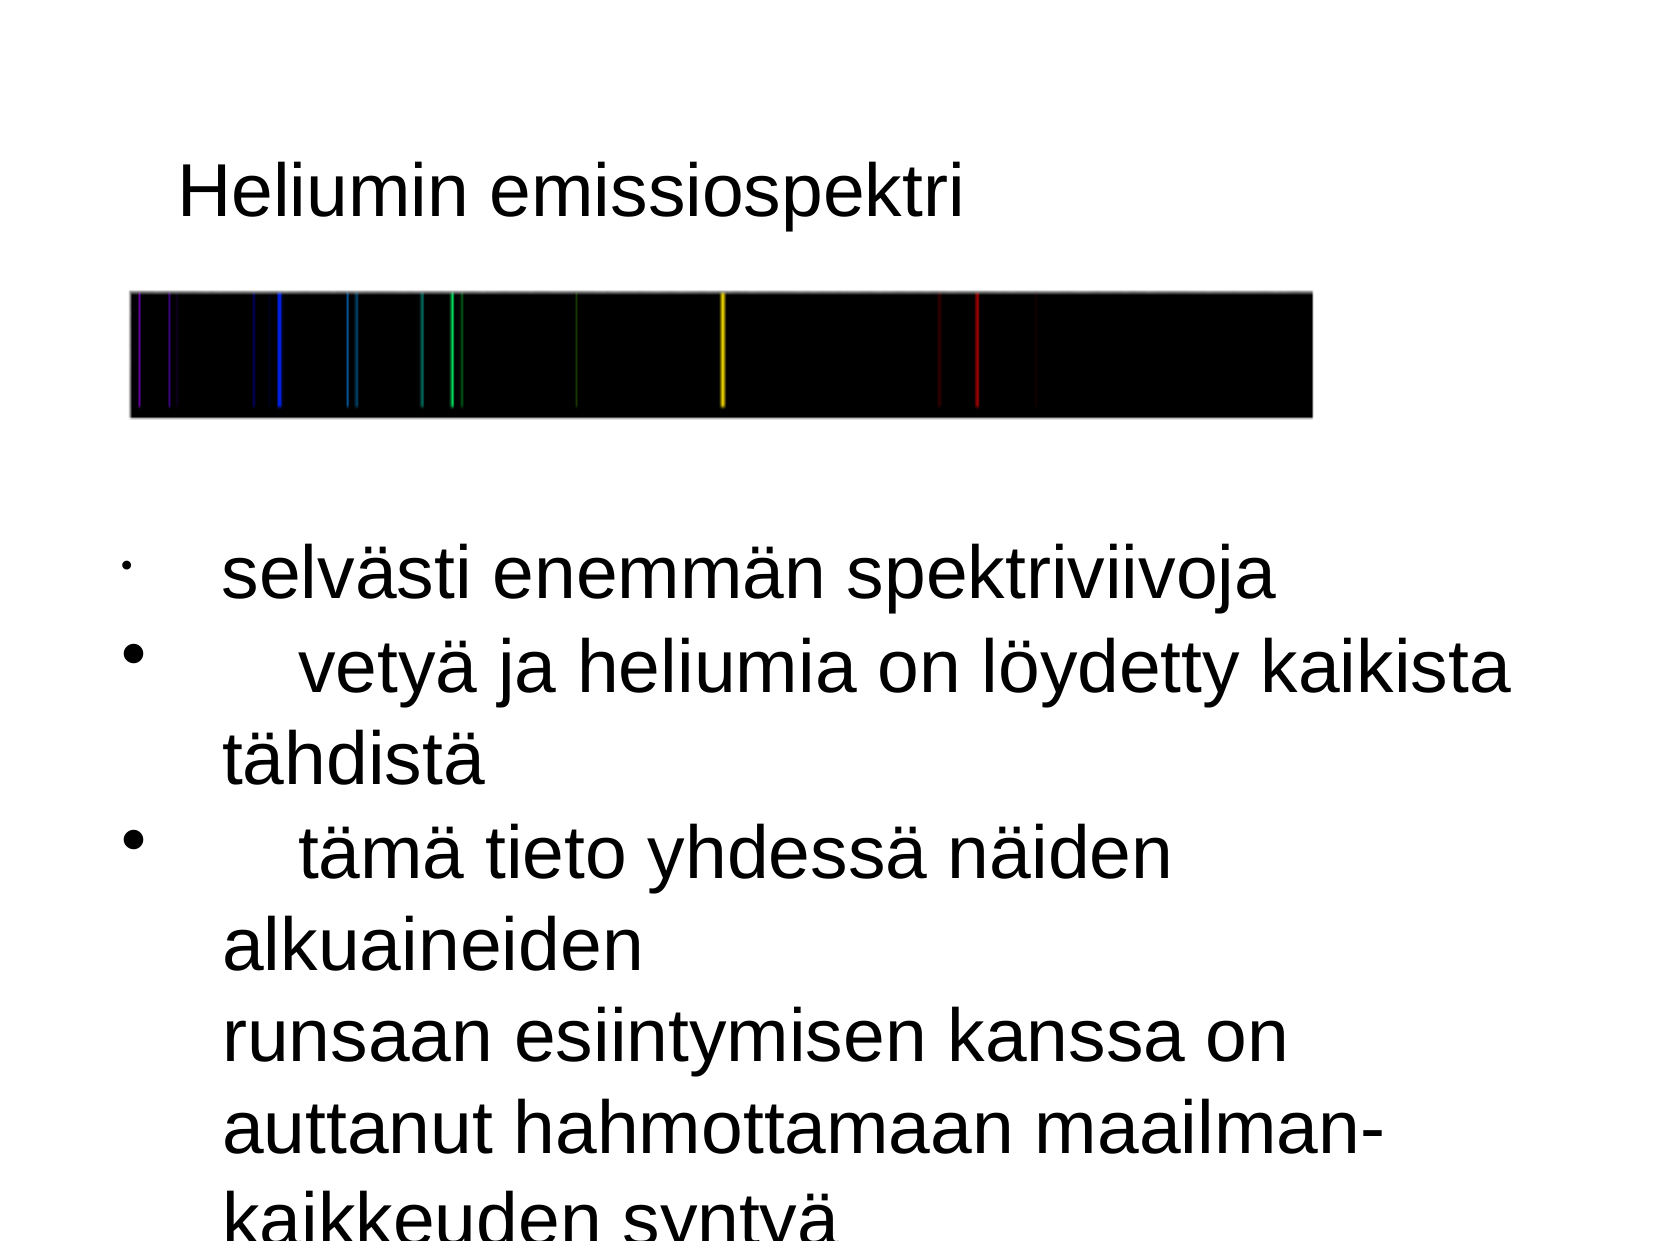

Heliumin emissiospektri
selvästi enemmän spektriviivoja
 vetyä ja heliumia on löydetty kaikista tähdistä
 tämä tieto yhdessä näiden alkuaineiden
runsaan esiintymisen kanssa on auttanut hahmottamaan maailman-kaikkeuden syntyä